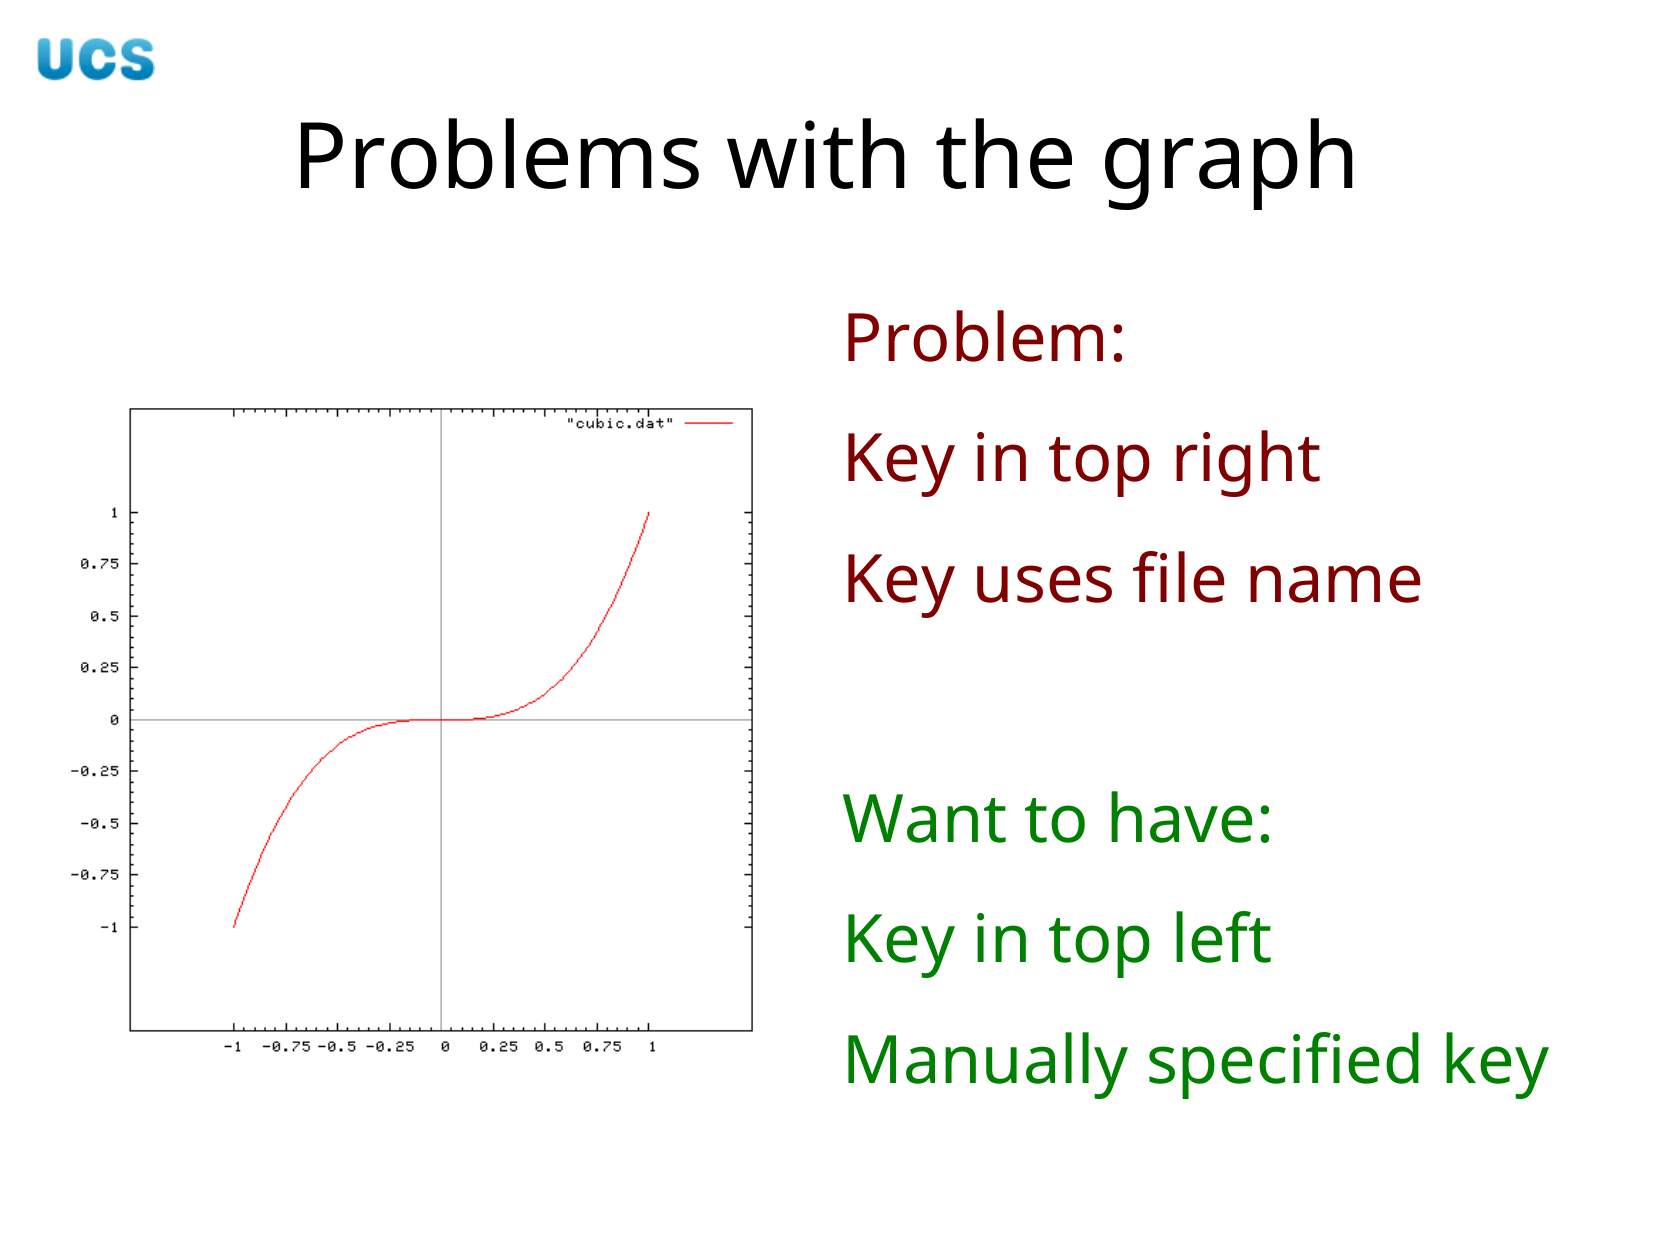

# Problems with the graph
Problem:
Key in top right
Key uses file name
Want to have:
Key in top left
Manually specified key